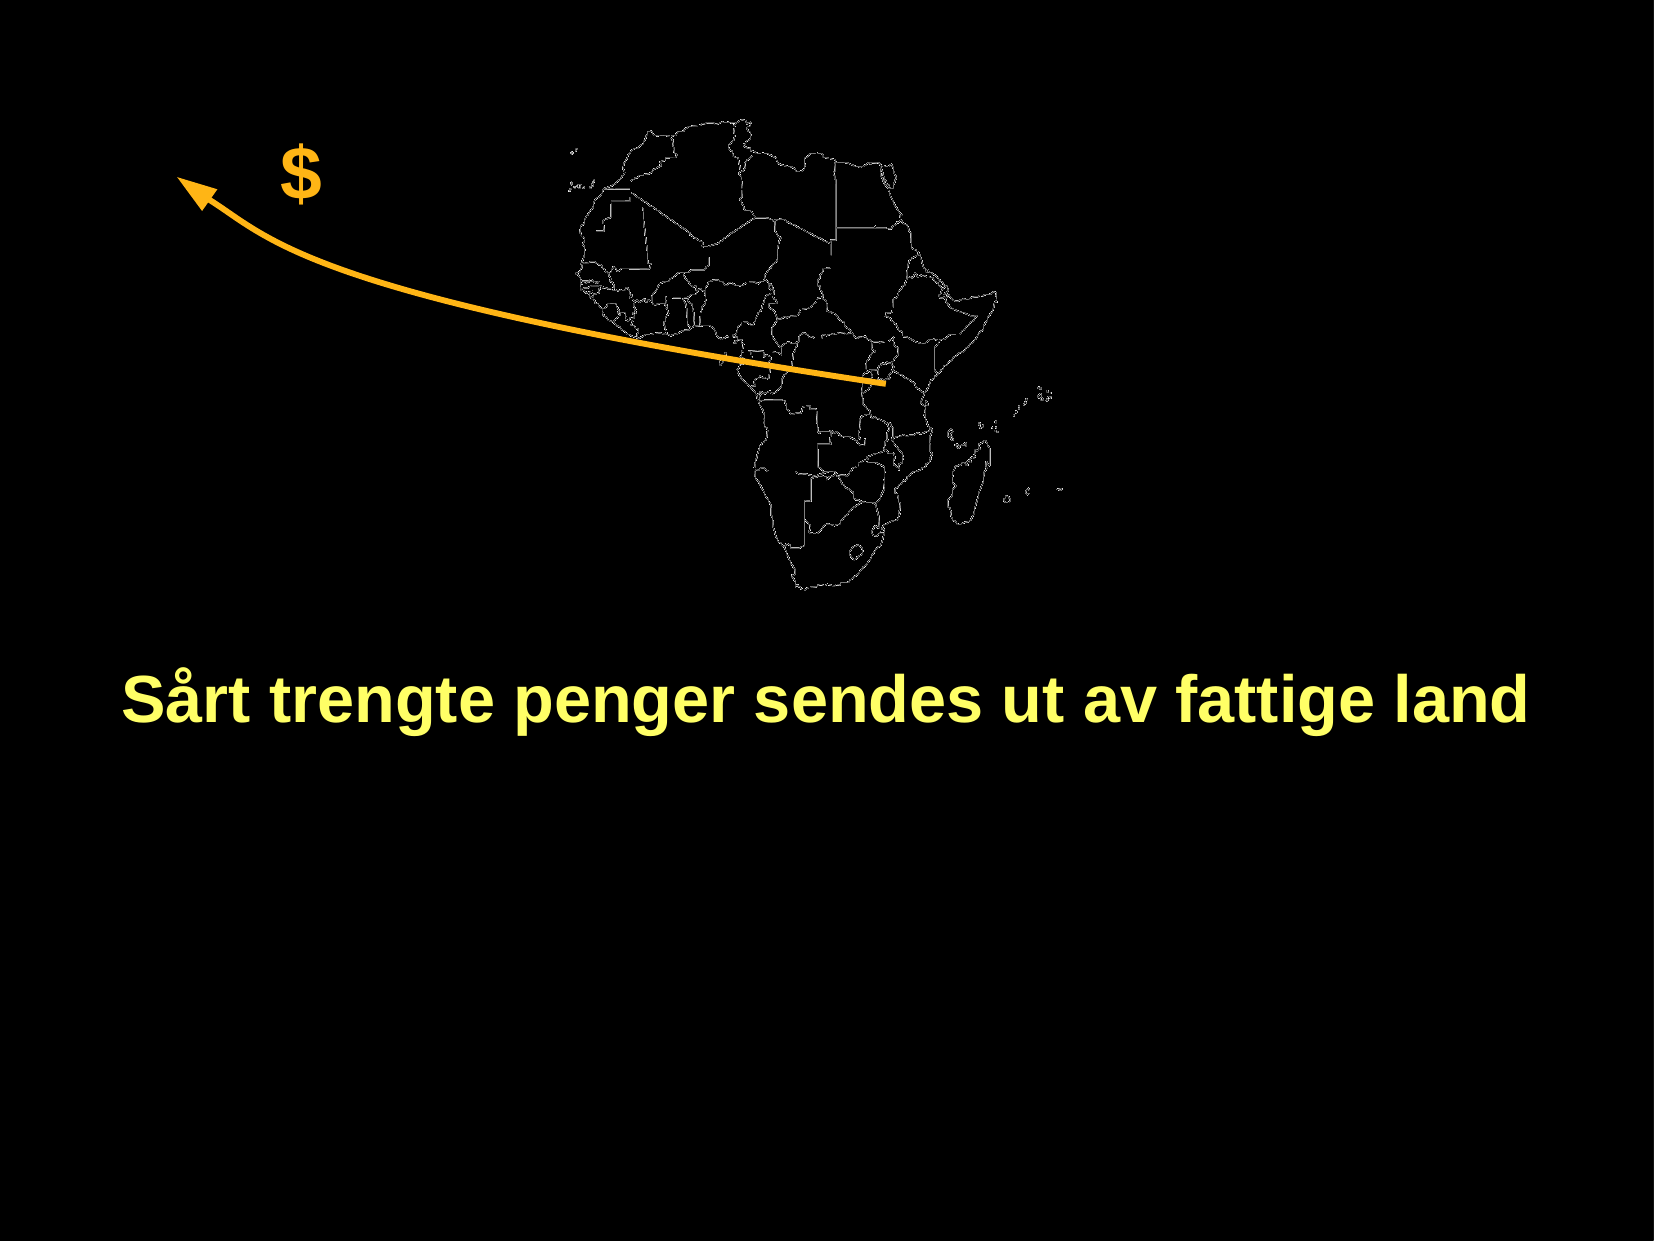

$
# Sårt trengte penger sendes ut av fattige land